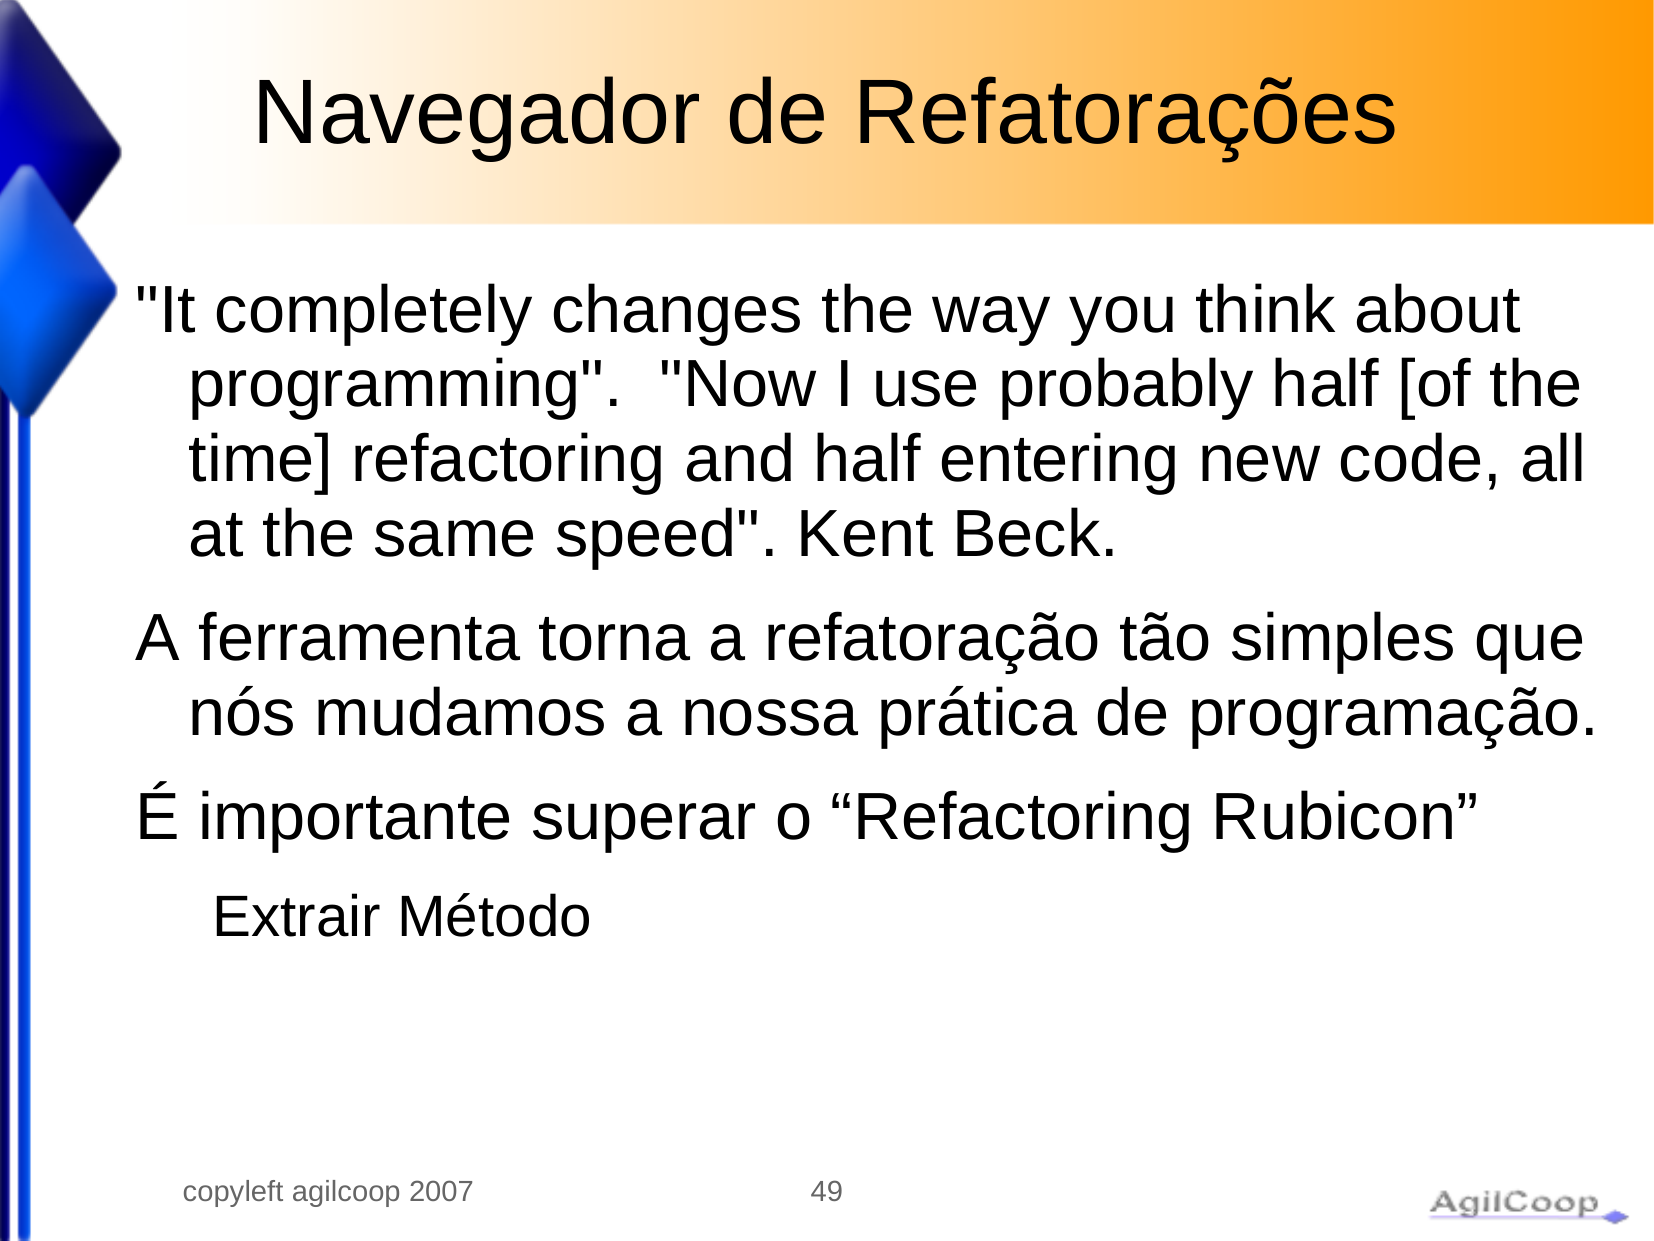

# Navegador de Refatorações
"It completely changes the way you think about programming". "Now I use probably half [of the time] refactoring and half entering new code, all at the same speed". Kent Beck.
A ferramenta torna a refatoração tão simples que nós mudamos a nossa prática de programação.
É importante superar o “Refactoring Rubicon”
Extrair Método
copyleft agilcoop 2007
49